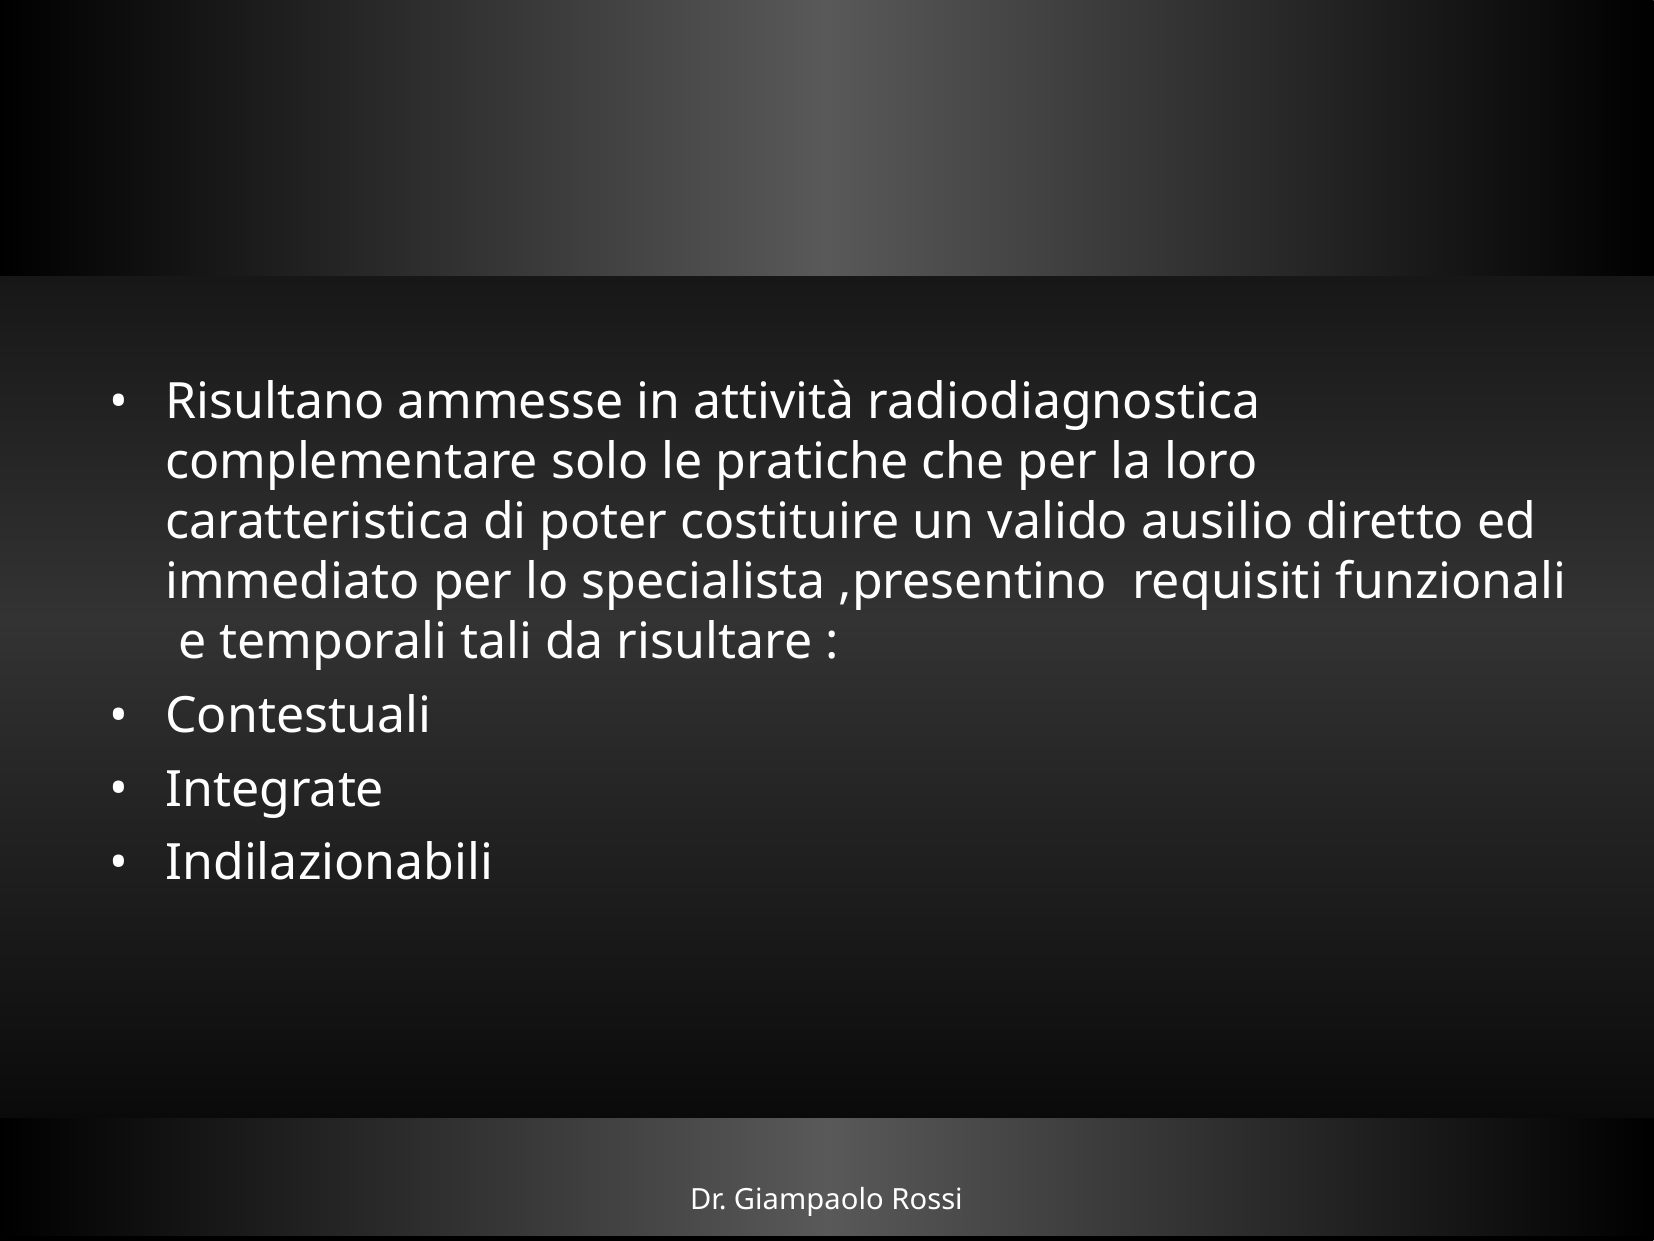

#
Risultano ammesse in attività radiodiagnostica complementare solo le pratiche che per la loro caratteristica di poter costituire un valido ausilio diretto ed immediato per lo specialista ,presentino requisiti funzionali e temporali tali da risultare :
Contestuali
Integrate
Indilazionabili